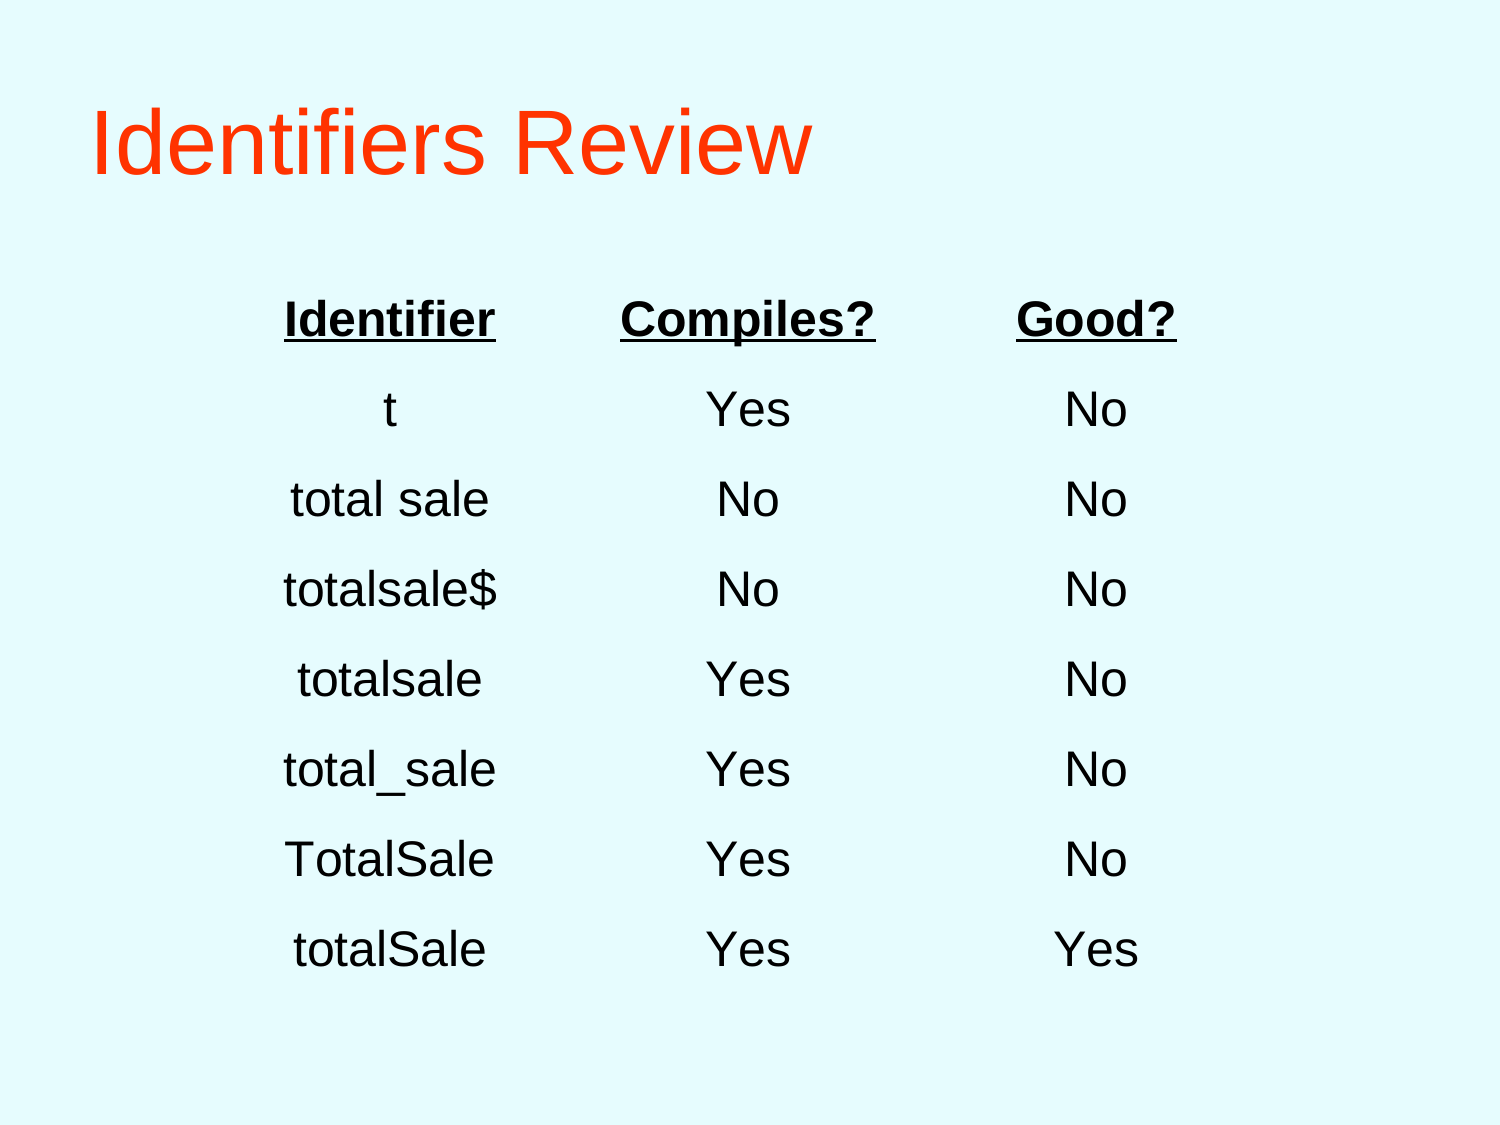

# Identifiers Review
Identifier
t
total sale
totalsale$
totalsale
total_sale
TotalSale
totalSale
Compiles?
Yes
No
No
Yes
Yes
Yes
Yes
Good?
No
No
No
No
No
No
Yes